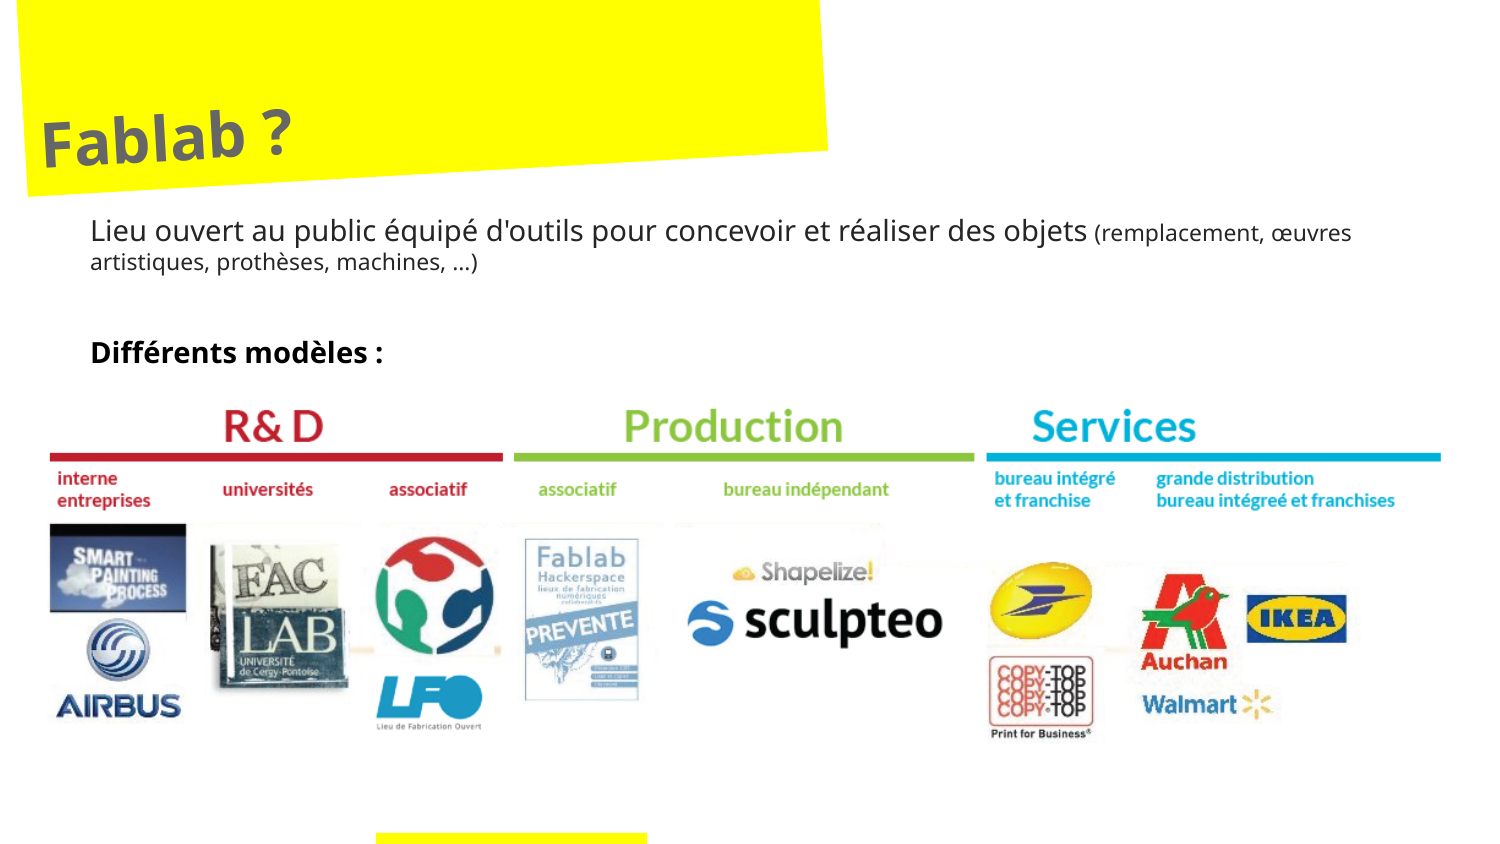

# Fablab ?
Lieu ouvert au public équipé d'outils pour concevoir et réaliser des objets (remplacement, œuvres artistiques, prothèses, machines, …)
Différents modèles :